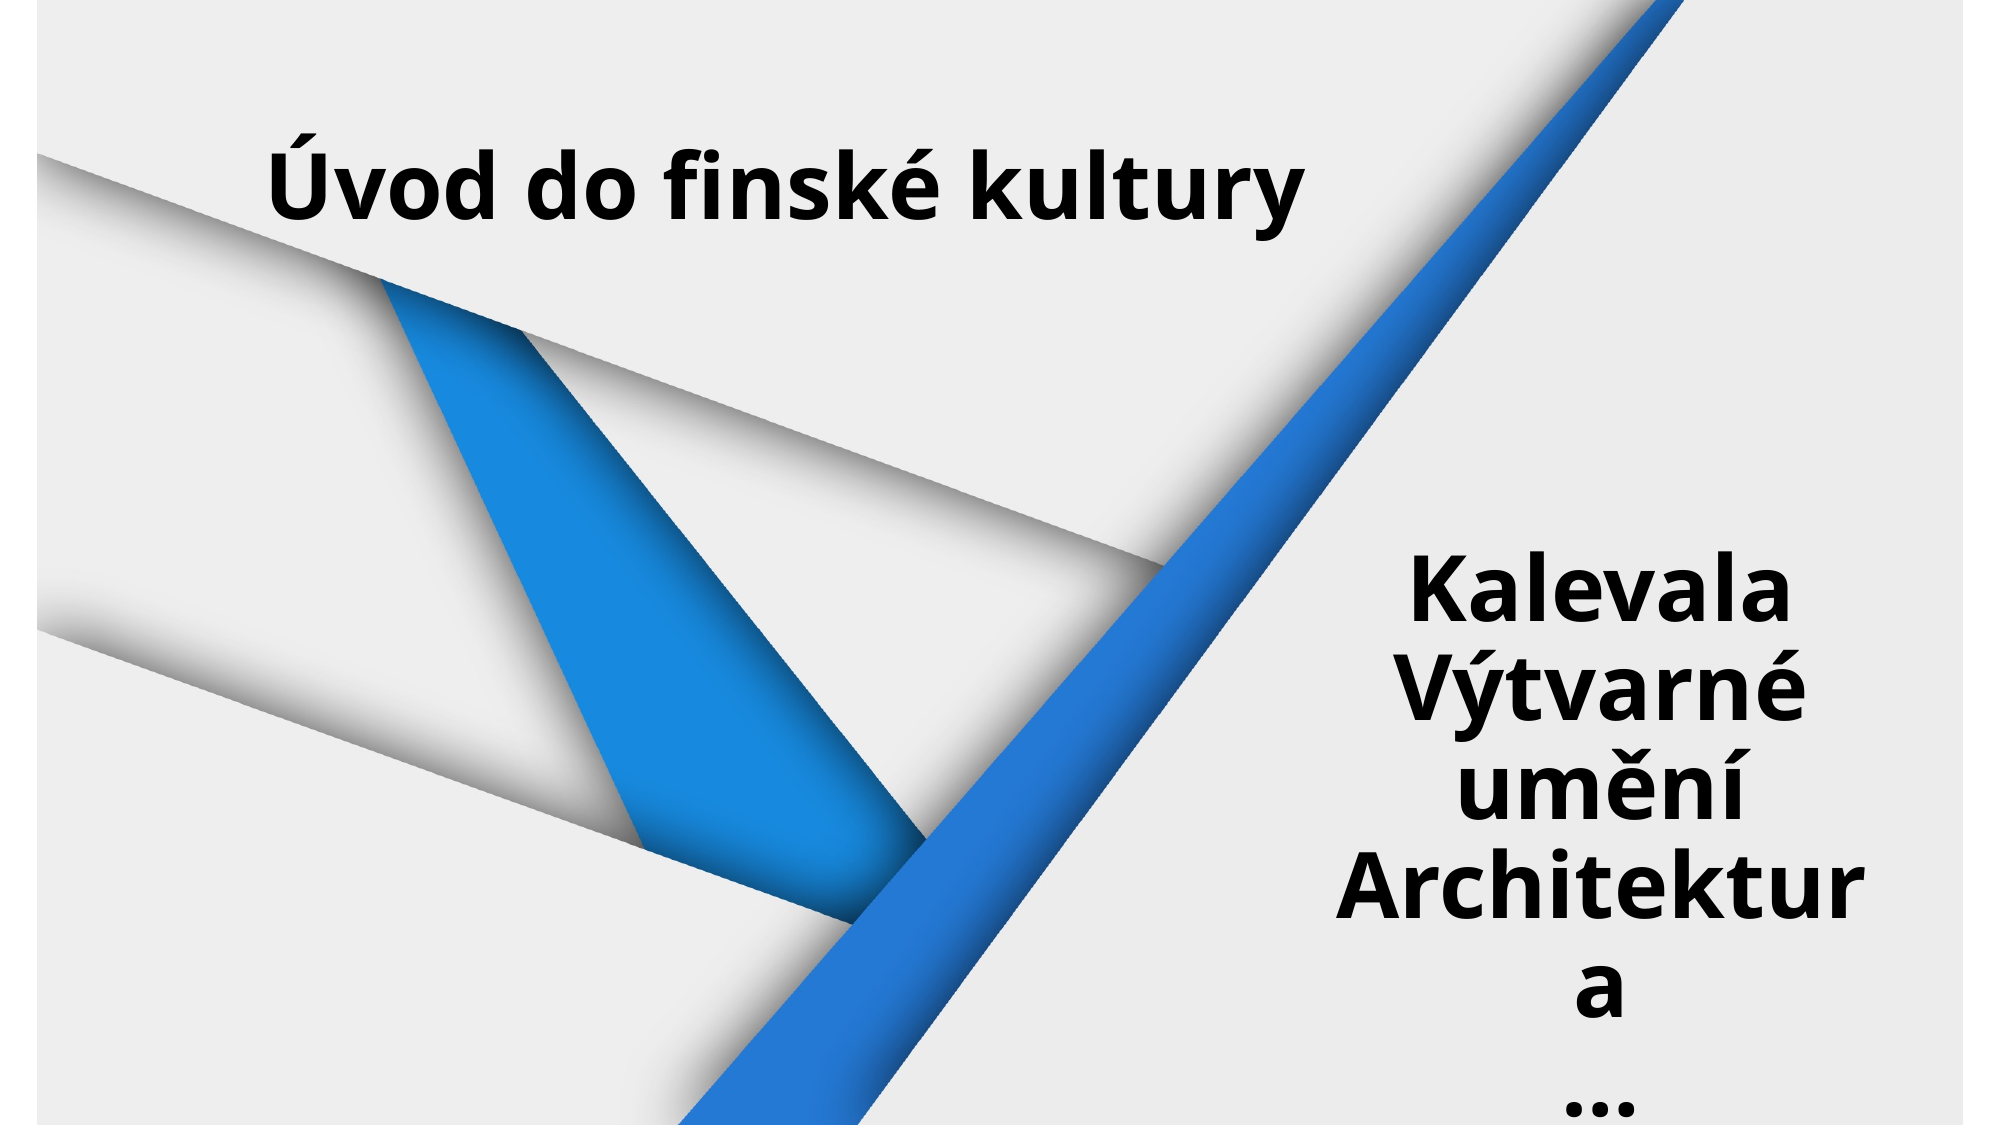

# Úvod do finské kultury
Kalevala
Výtvarné umění
Architektura
…